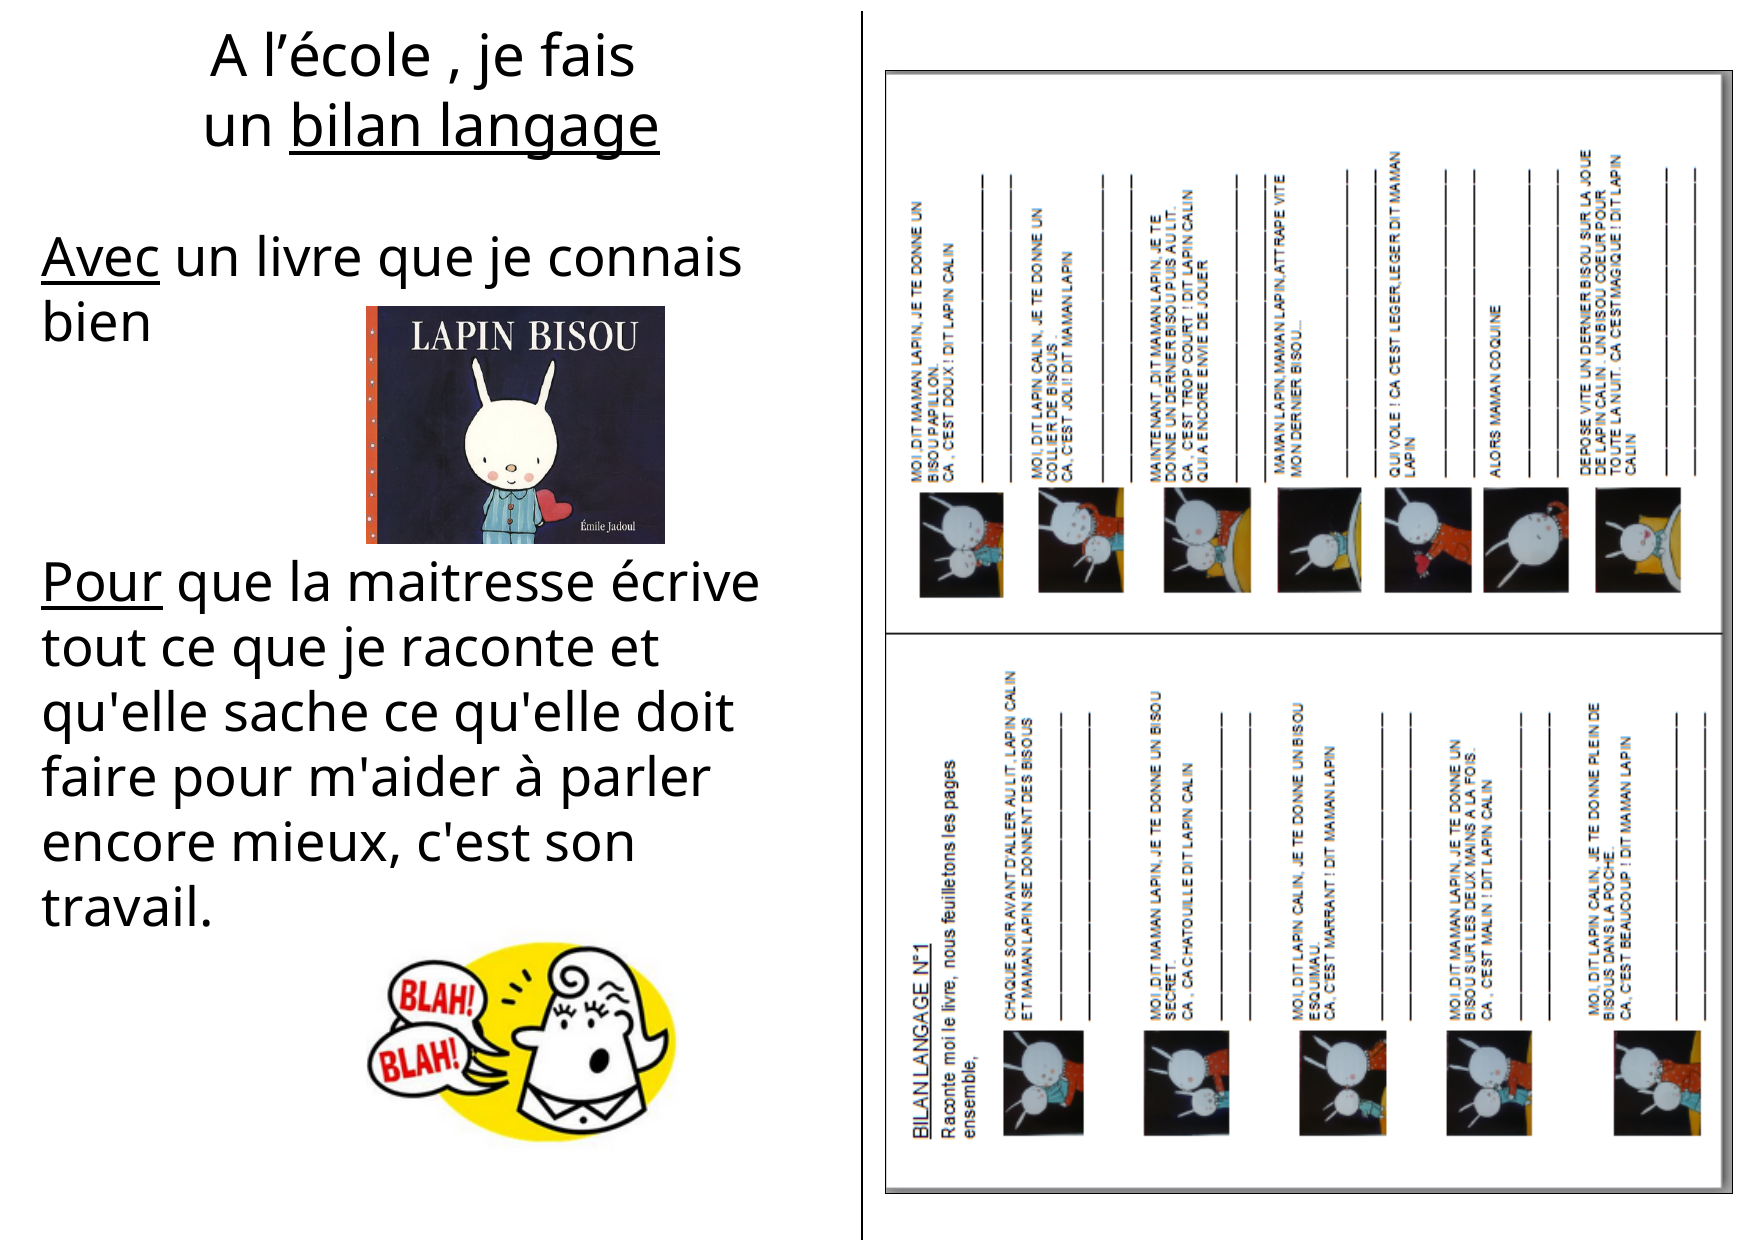

A l’école , je fais
un bilan langage
Avec un livre que je connais bien
Pour que la maitresse écrive tout ce que je raconte et qu'elle sache ce qu'elle doit faire pour m'aider à parler encore mieux, c'est son travail.